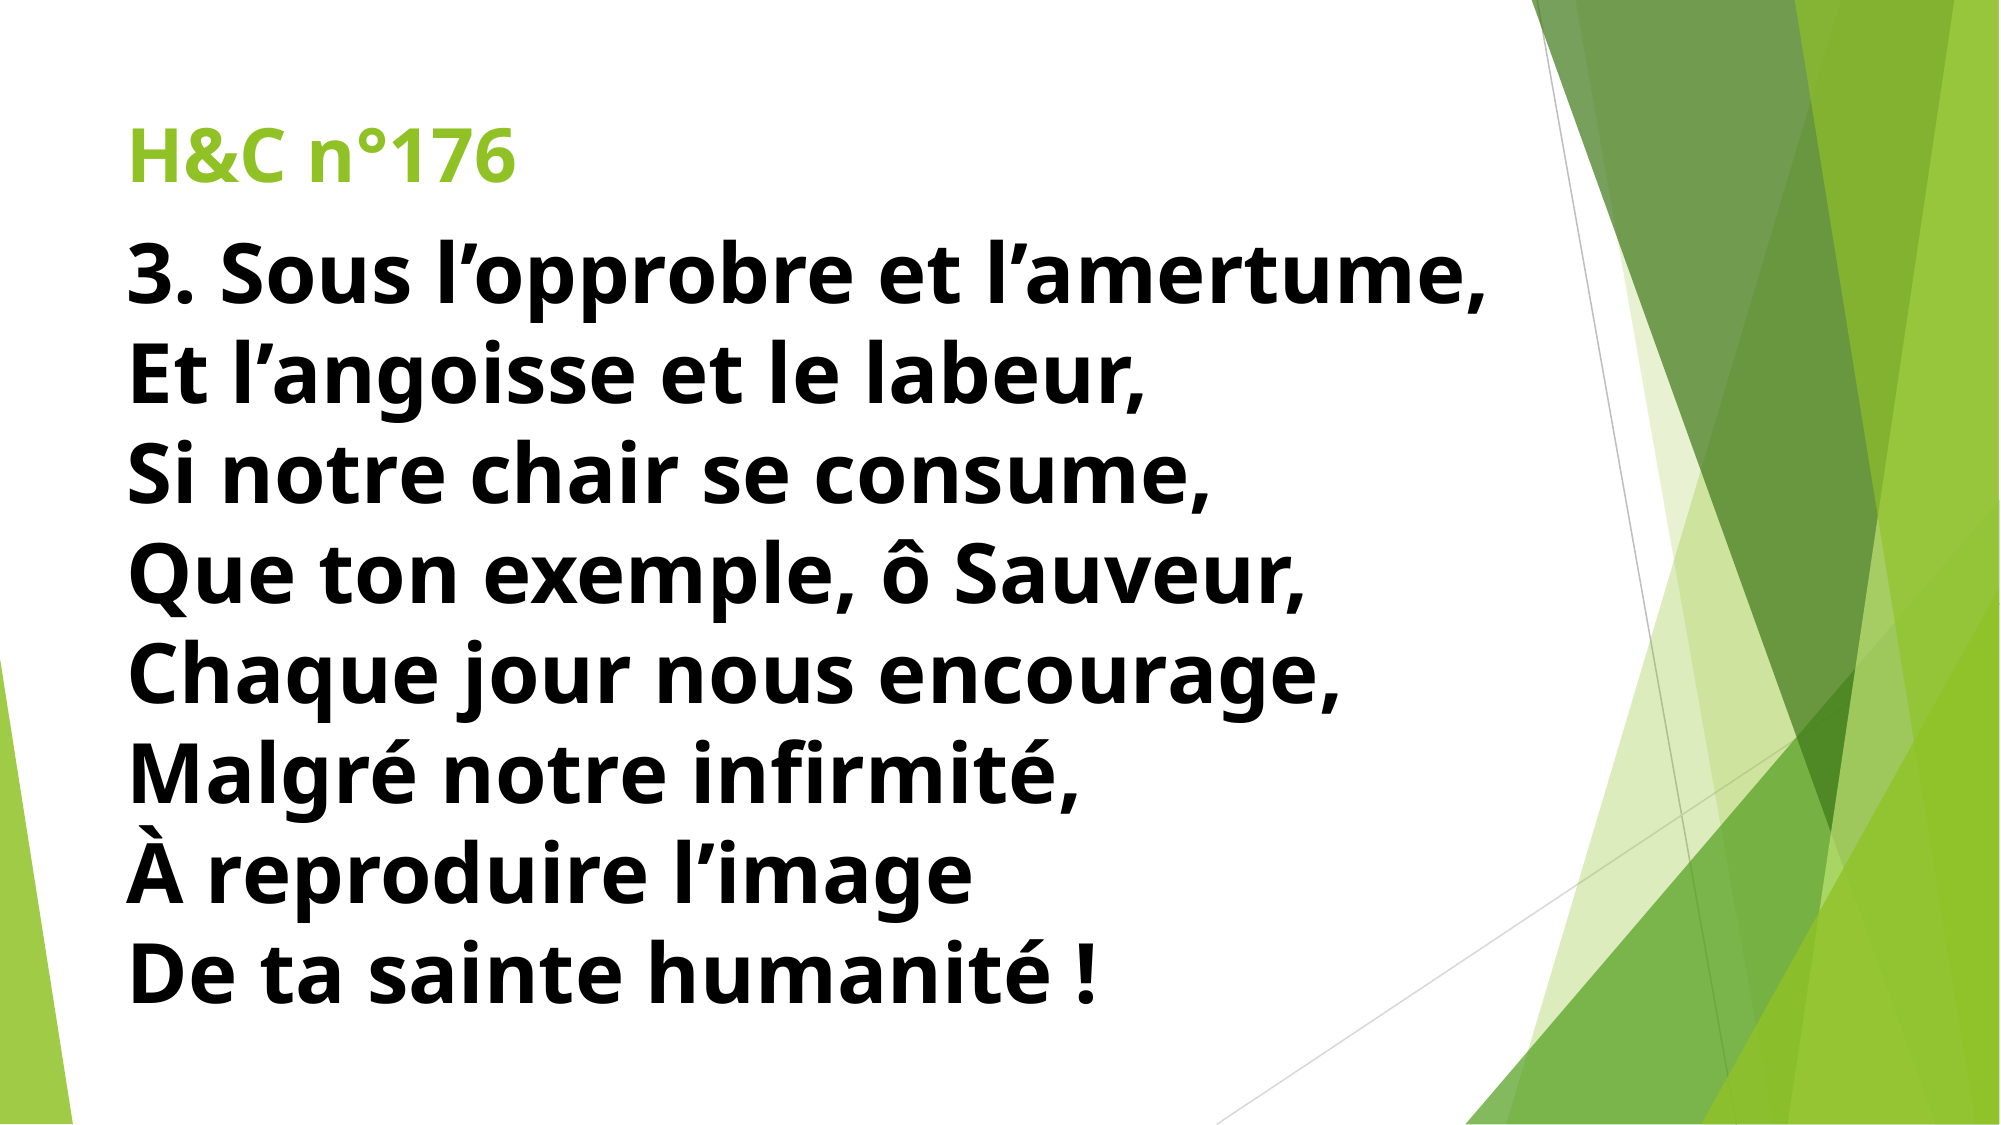

H&C n°176
3. Sous l’opprobre et l’amertume,
Et l’angoisse et le labeur,
Si notre chair se consume,
Que ton exemple, ô Sauveur,
Chaque jour nous encourage,
Malgré notre infirmité,
À reproduire l’image
De ta sainte humanité !